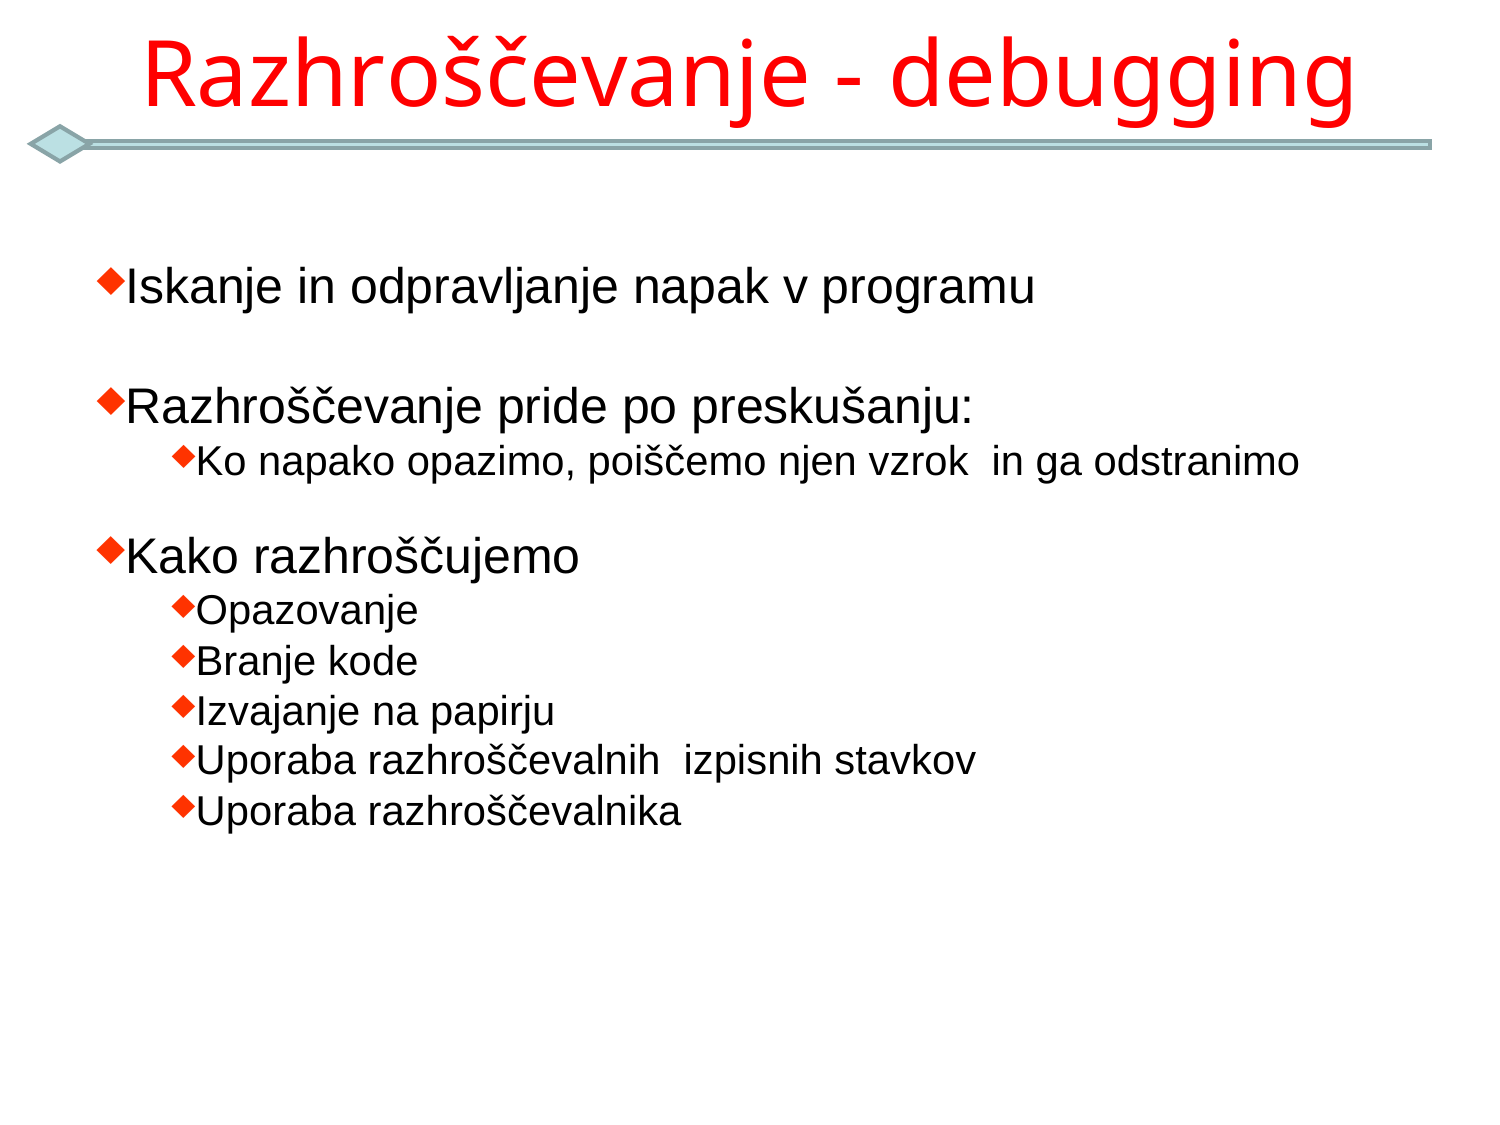

# Razhroščevanje - debugging
Iskanje in odpravljanje napak v programu
Razhroščevanje pride po preskušanju:
Ko napako opazimo, poiščemo njen vzrok in ga odstranimo
Kako razhroščujemo
Opazovanje
Branje kode
Izvajanje na papirju
Uporaba razhroščevalnih izpisnih stavkov
Uporaba razhroščevalnika